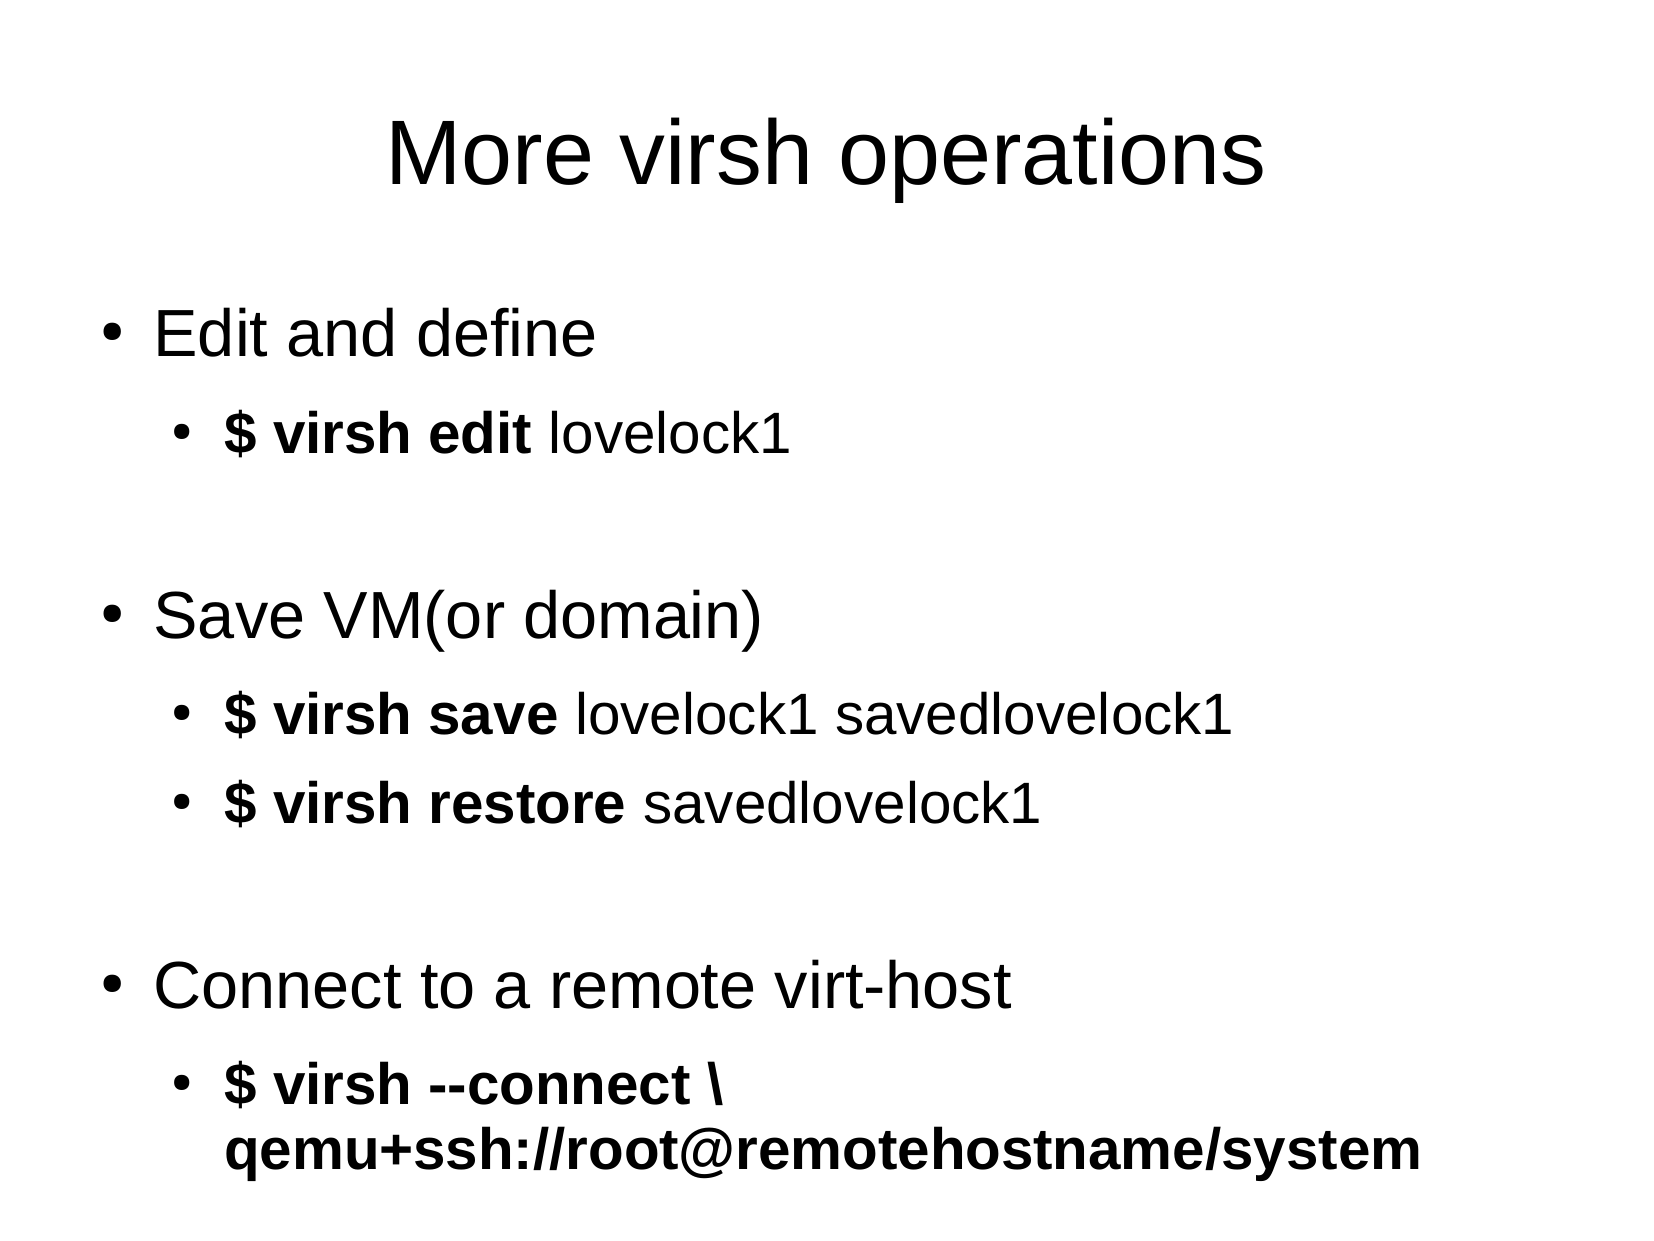

# More virsh operations
Edit and define
$ virsh edit lovelock1
Save VM(or domain)
$ virsh save lovelock1 savedlovelock1
$ virsh restore savedlovelock1
Connect to a remote virt-host
$ virsh --connect \ qemu+ssh://root@remotehostname/system